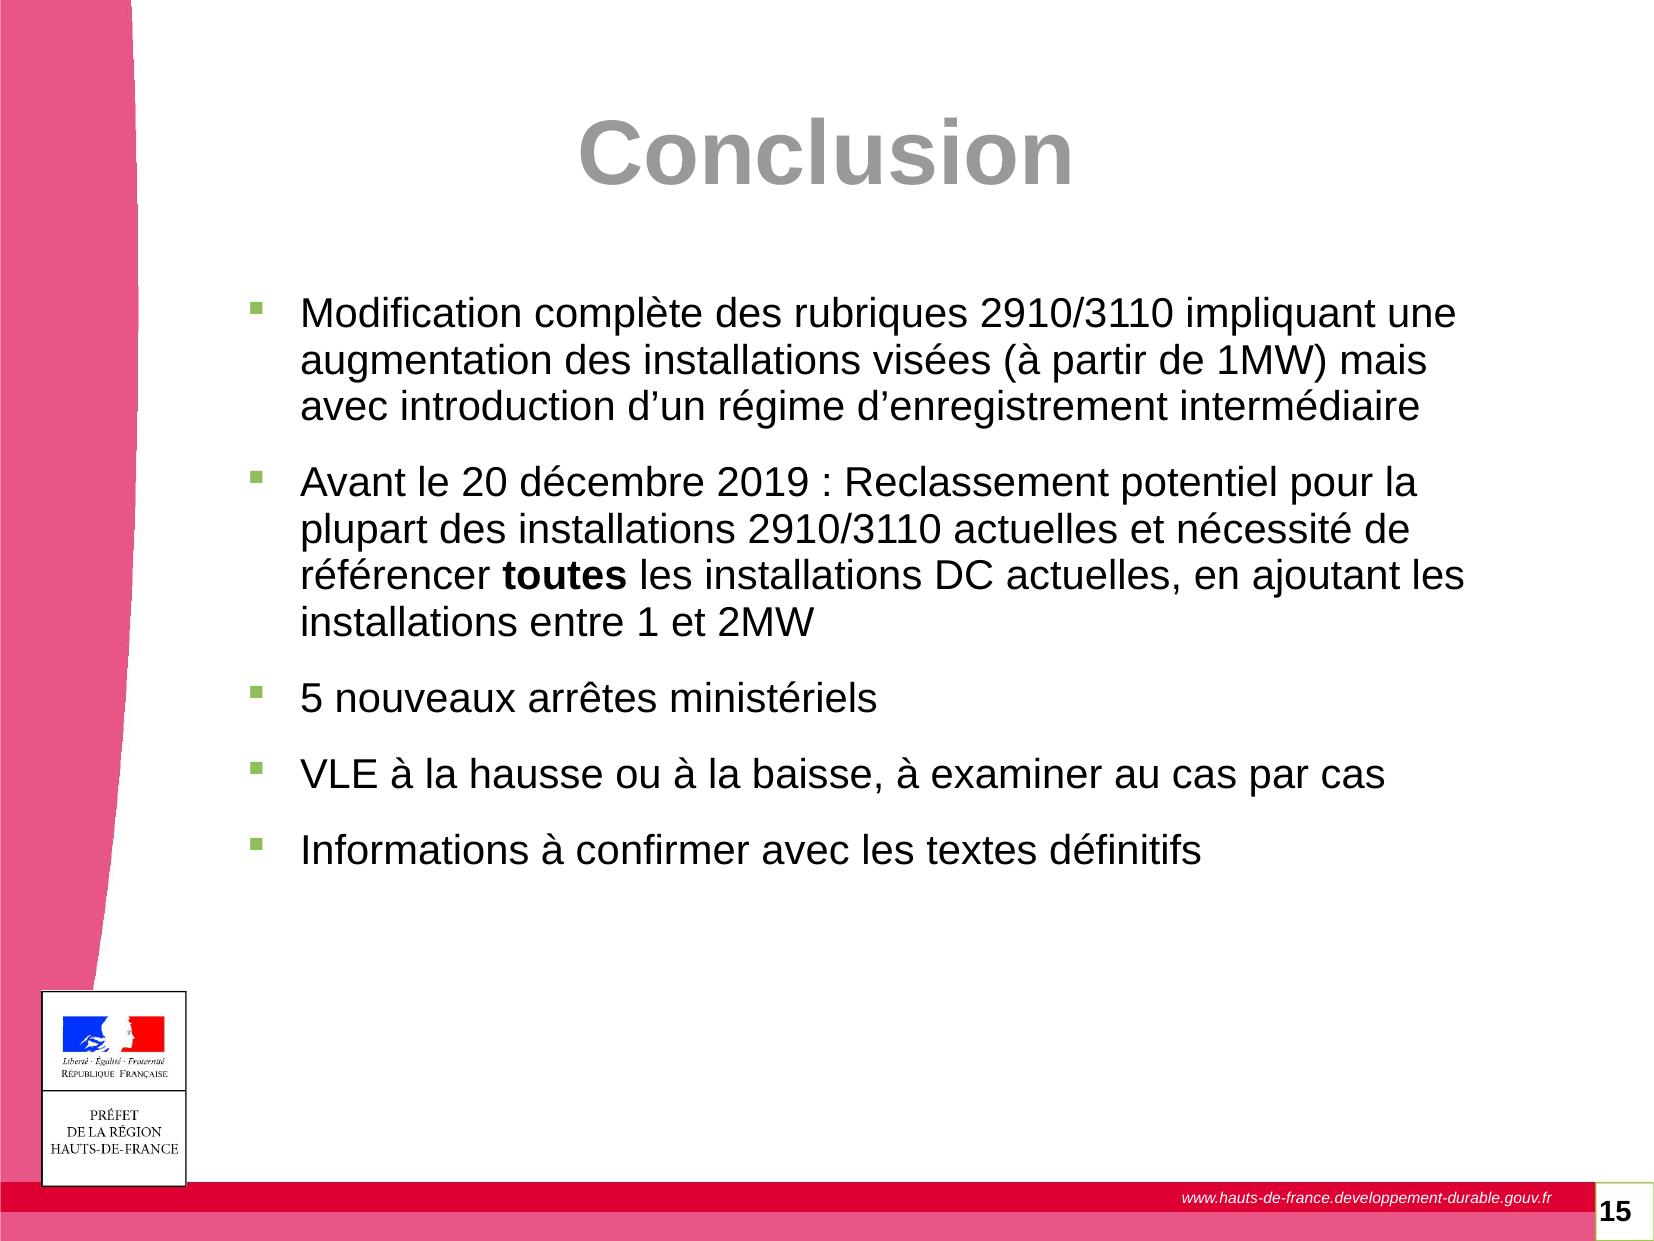

# Conclusion
Modification complète des rubriques 2910/3110 impliquant une augmentation des installations visées (à partir de 1MW) mais avec introduction d’un régime d’enregistrement intermédiaire
Avant le 20 décembre 2019 : Reclassement potentiel pour la plupart des installations 2910/3110 actuelles et nécessité de référencer toutes les installations DC actuelles, en ajoutant les installations entre 1 et 2MW
5 nouveaux arrêtes ministériels
VLE à la hausse ou à la baisse, à examiner au cas par cas
Informations à confirmer avec les textes définitifs
15